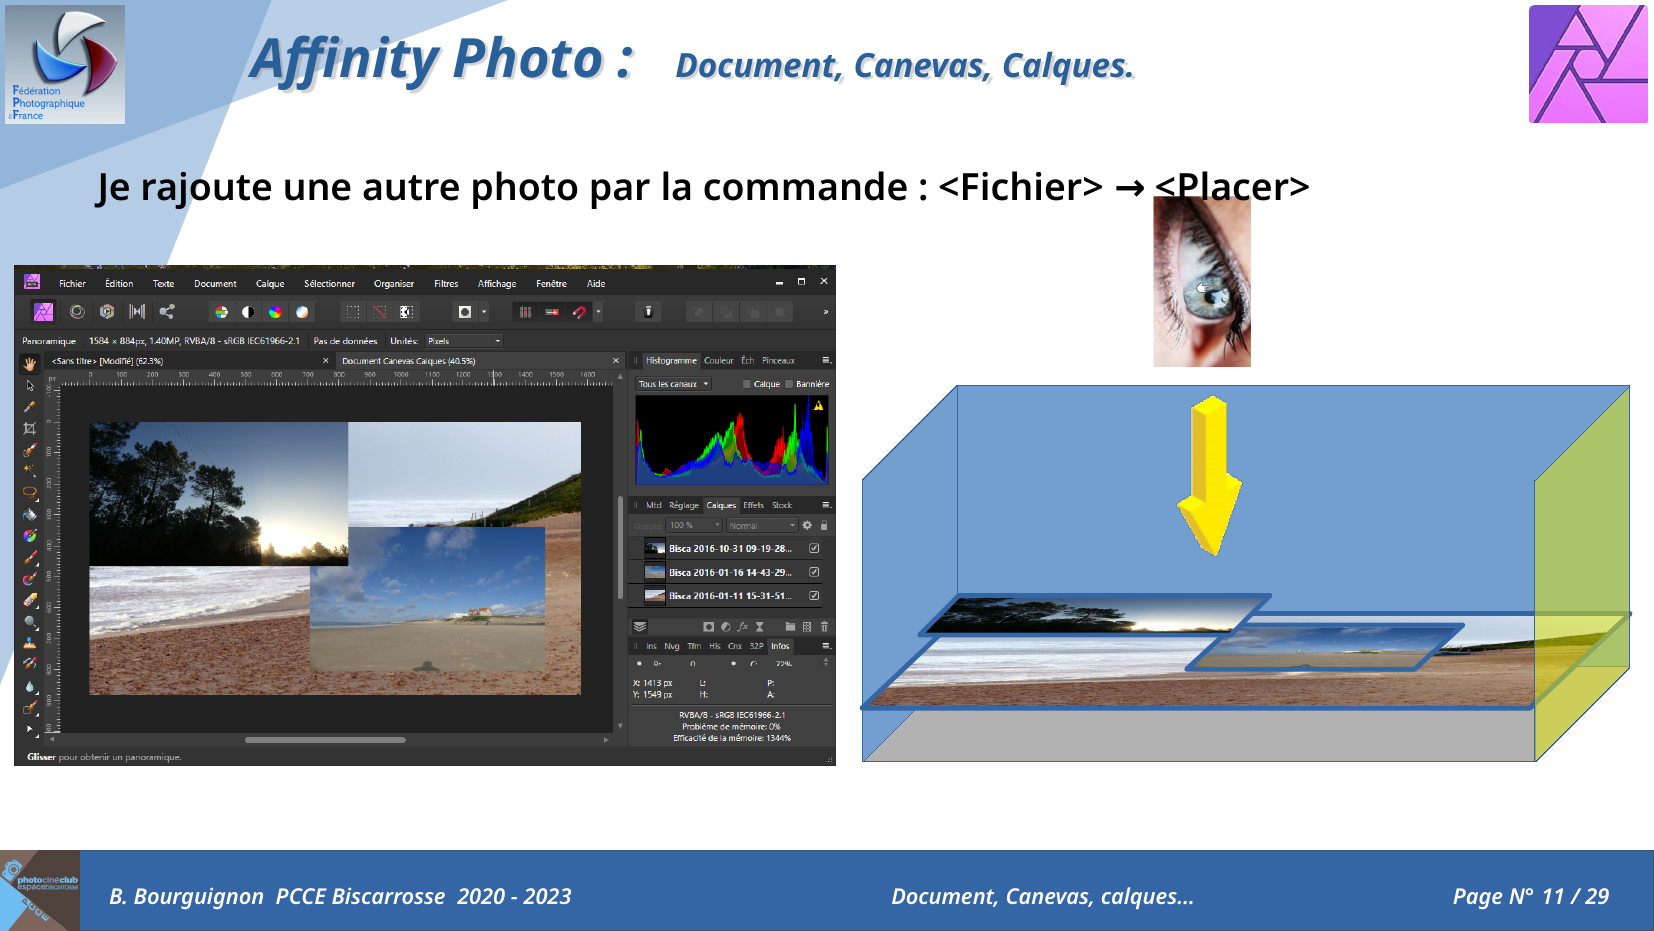

Je rajoute une autre photo par la commande : <Fichier> → <Placer>